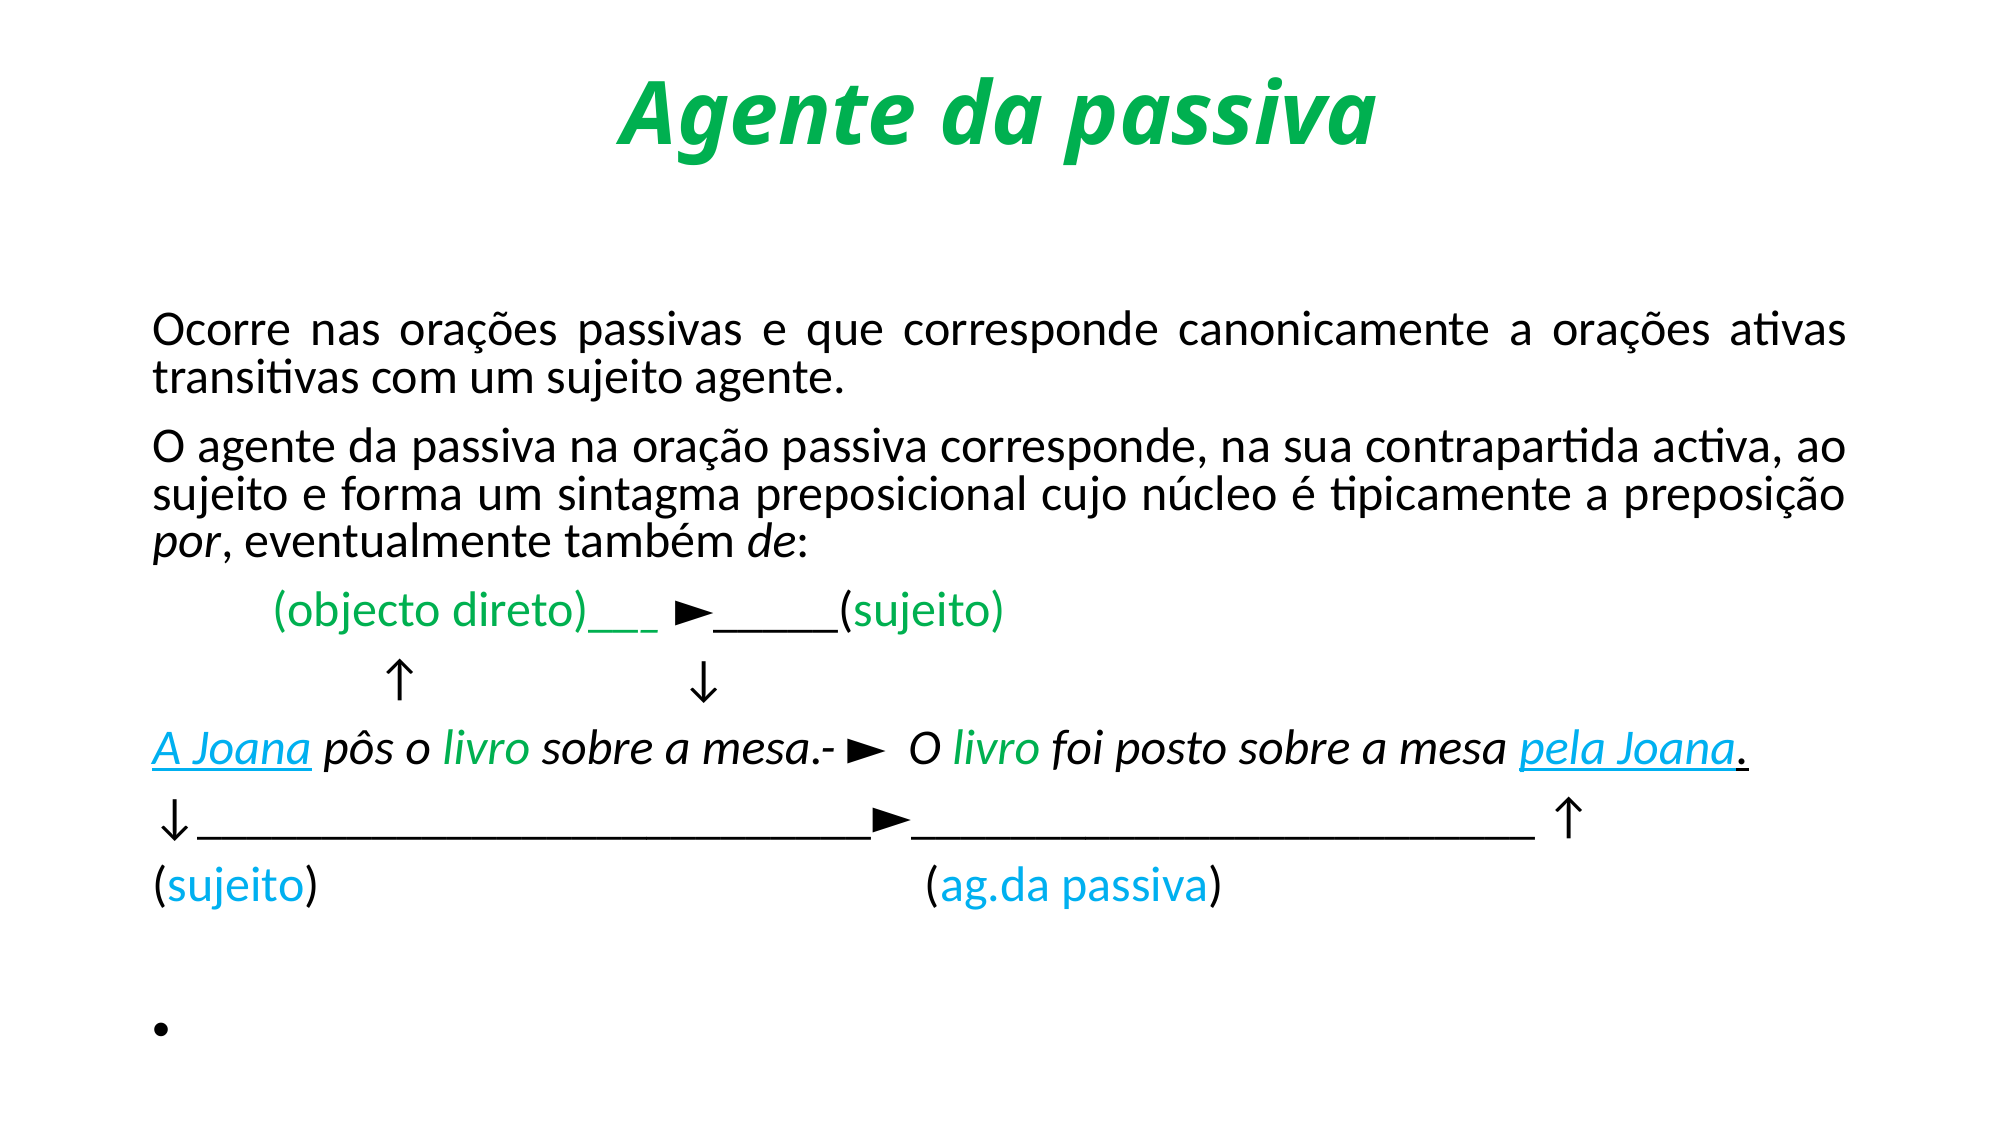

# Agente da passiva
Ocorre nas orações passivas e que corresponde canonicamente a orações ativas transitivas com um sujeito agente.
O agente da passiva na oração passiva corresponde, na sua contrapartida activa, ao sujeito e forma um sintagma preposicional cujo núcleo é tipicamente a preposição por, eventualmente também de:
	 (objecto direto)___ ►_____(sujeito)
 	↑			 ↓
A Joana pôs o livro sobre a mesa.- ► O livro foi posto sobre a mesa pela Joana.
↓___________________________►_________________________ ↑
(sujeito)								 (ag.da passiva)